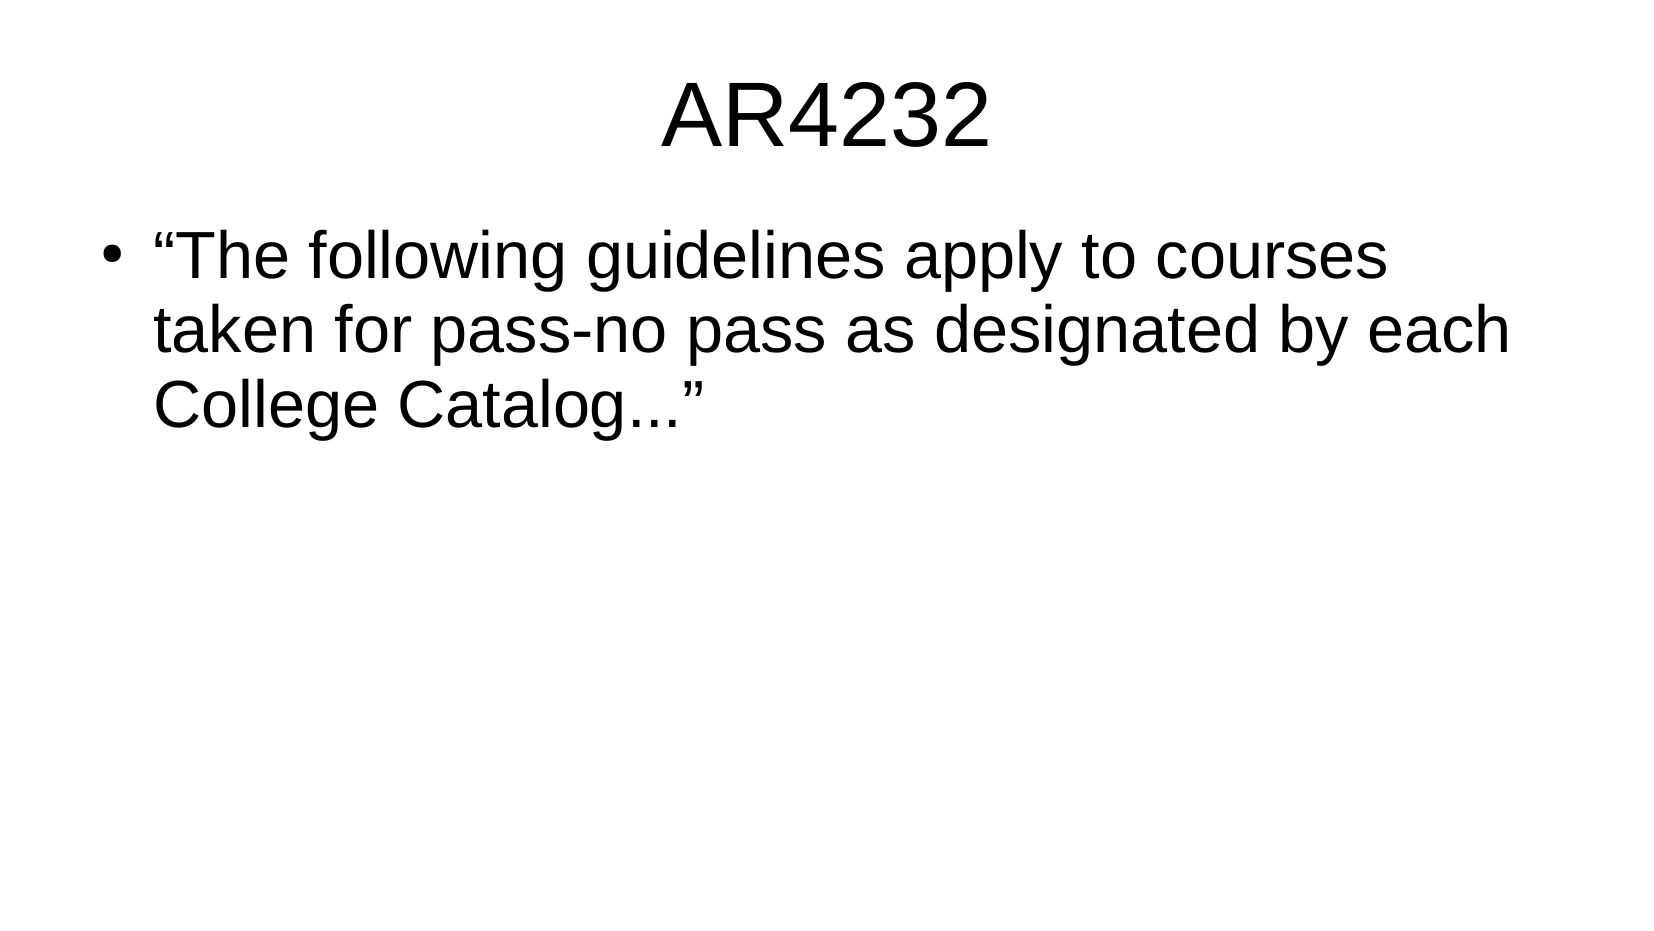

# AR4232
“The following guidelines apply to courses taken for pass-no pass as designated by each College Catalog...”